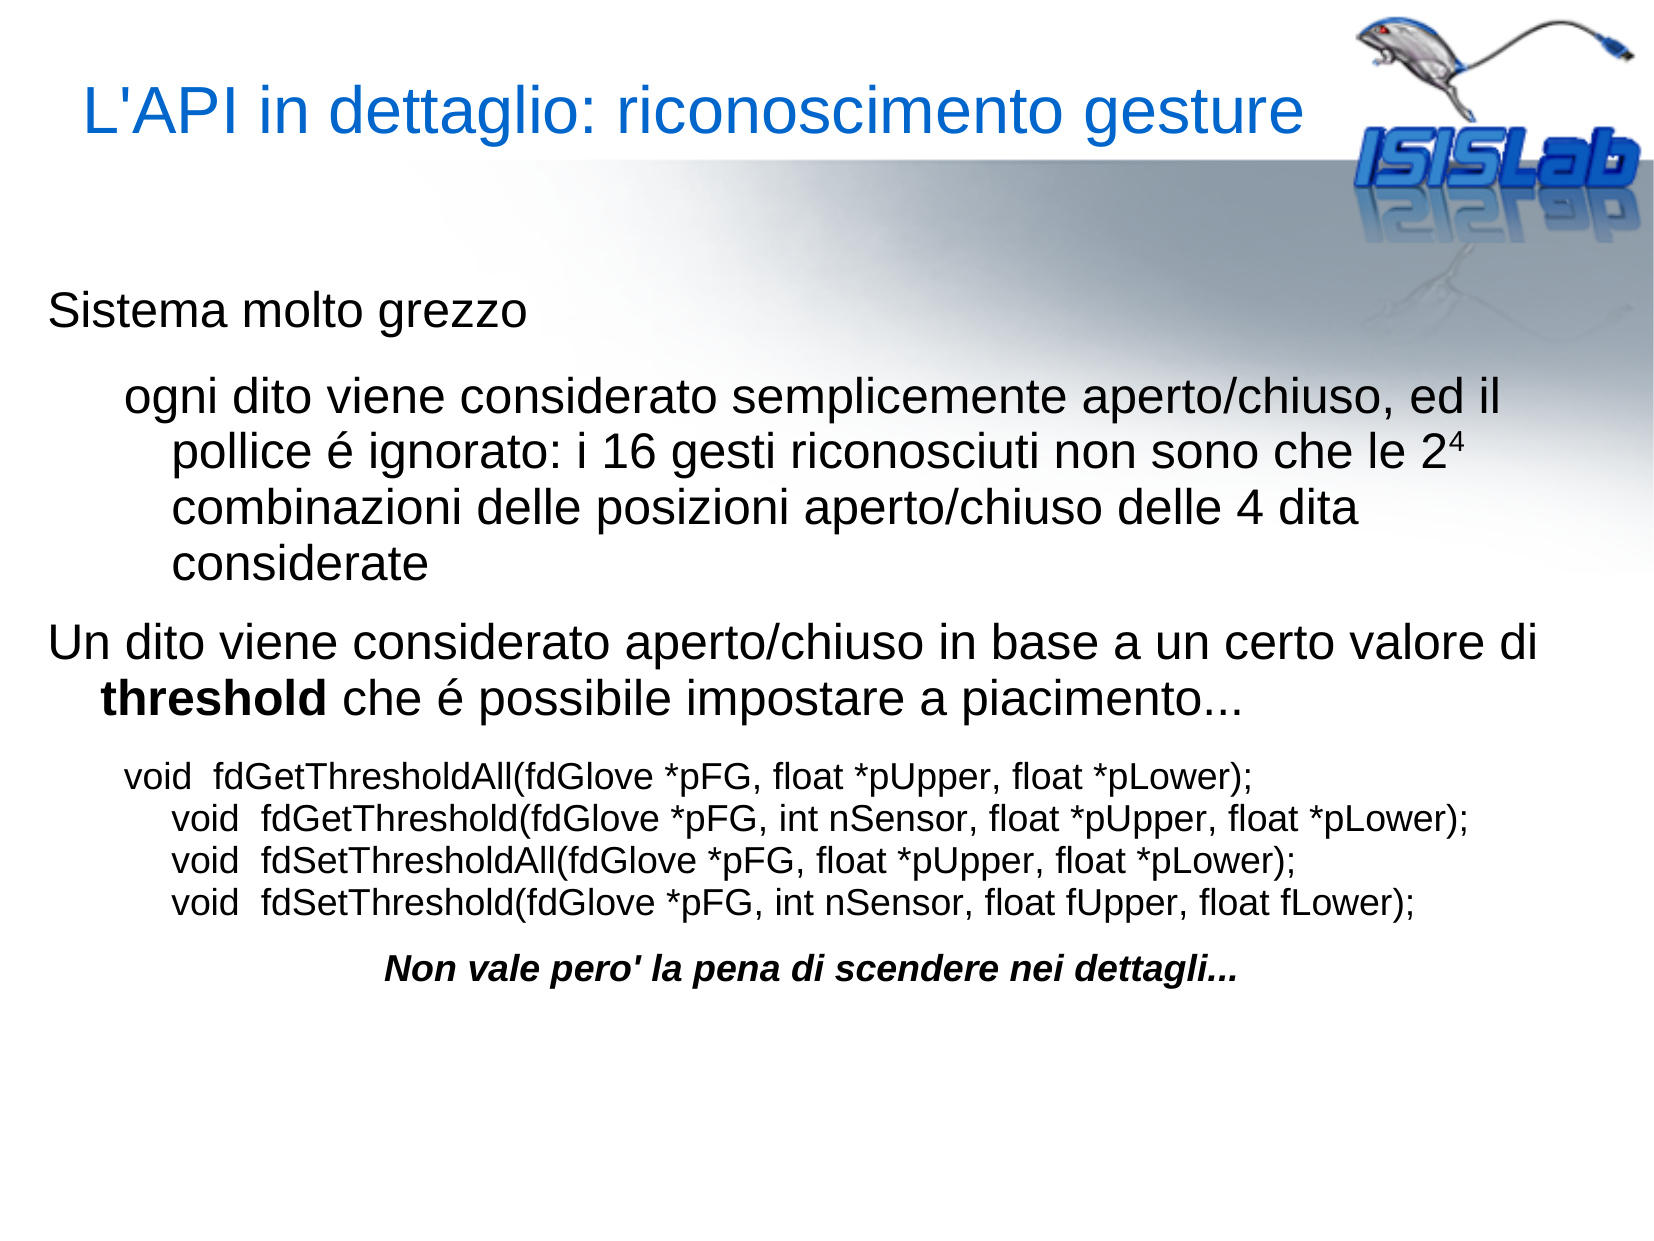

L'API in dettaglio: riconoscimento gesture
# Sistema molto grezzo
ogni dito viene considerato semplicemente aperto/chiuso, ed il pollice é ignorato: i 16 gesti riconosciuti non sono che le 24 combinazioni delle posizioni aperto/chiuso delle 4 dita considerate
Un dito viene considerato aperto/chiuso in base a un certo valore di threshold che é possibile impostare a piacimento...
void fdGetThresholdAll(fdGlove *pFG, float *pUpper, float *pLower);
void fdGetThreshold(fdGlove *pFG, int nSensor, float *pUpper, float *pLower);
void fdSetThresholdAll(fdGlove *pFG, float *pUpper, float *pLower);
void fdSetThreshold(fdGlove *pFG, int nSensor, float fUpper, float fLower);
Non vale pero' la pena di scendere nei dettagli...